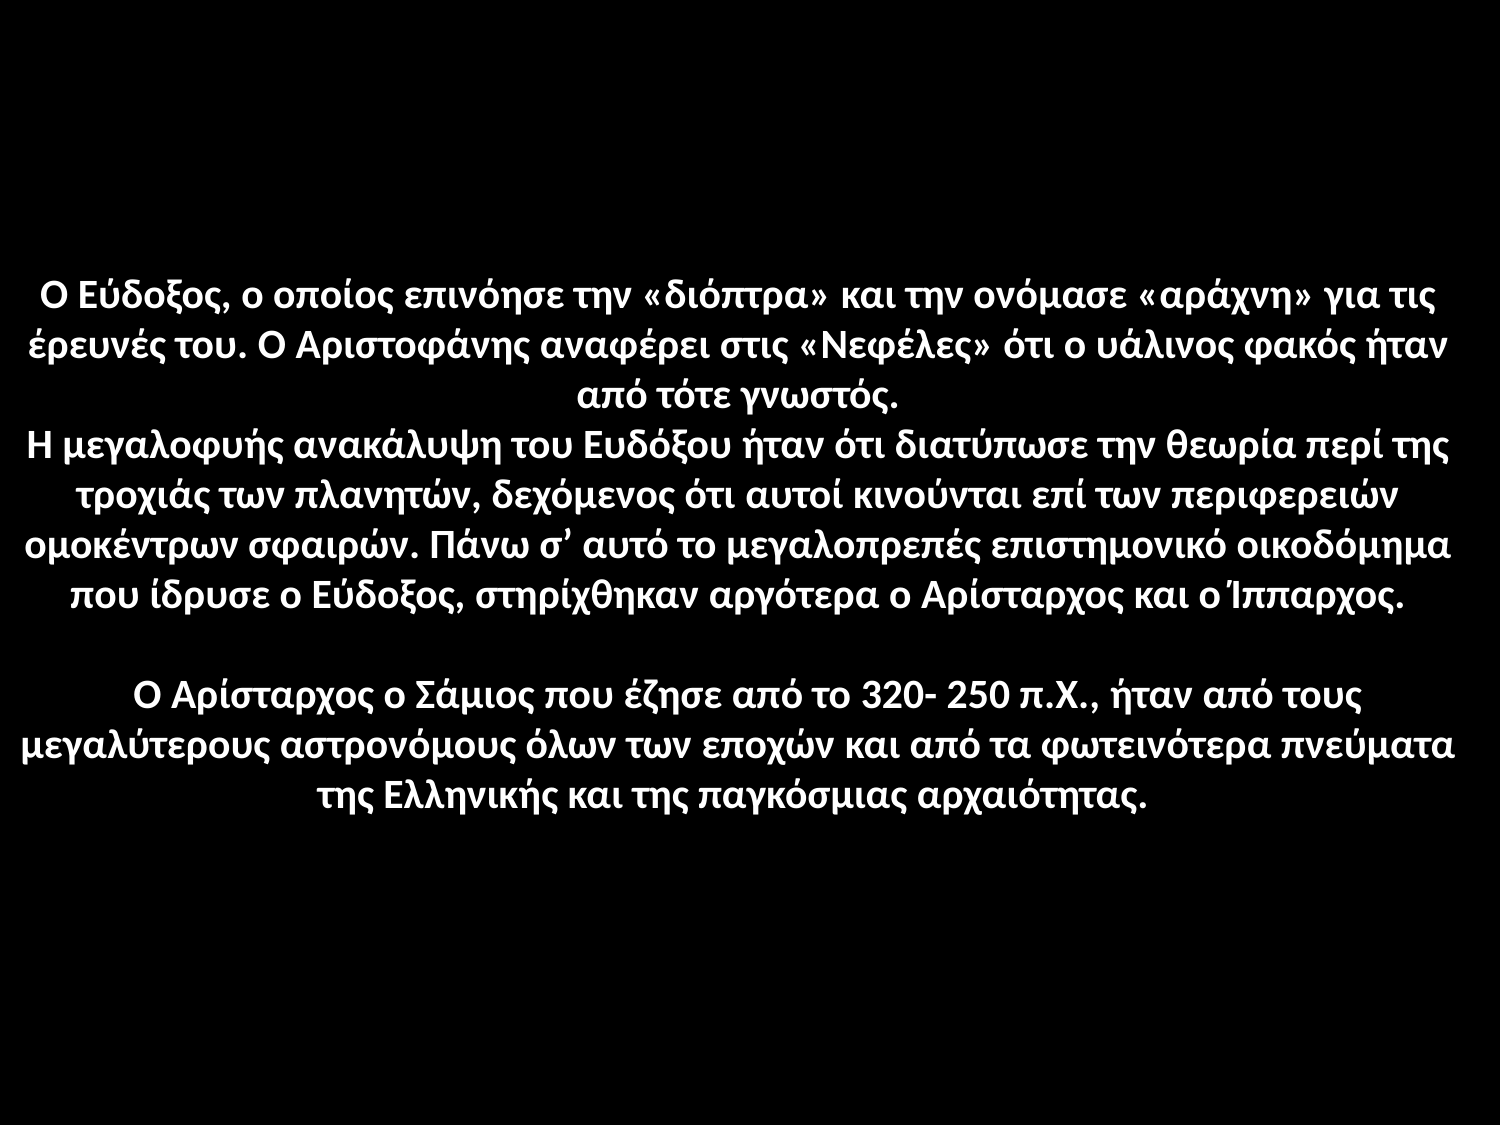

Ο Εύδοξος, ο οποίος επινόησε την «διόπτρα» και την ονόμασε «αράχνη» για τις έρευνές του. Ο Αριστοφάνης αναφέρει στις «Νεφέλες» ότι ο υάλινος φακός ήταν από τότε γνωστός.
Η μεγαλοφυής ανακάλυψη του Ευδόξου ήταν ότι διατύπωσε την θεωρία περί της τροχιάς των πλανητών, δεχόμενος ότι αυτοί κινούνται επί των περιφερειών ομοκέντρων σφαιρών. Πάνω σ’ αυτό το μεγαλοπρεπές επιστημονικό οικοδόμημα που ίδρυσε ο Εύδοξος, στηρίχθηκαν αργότερα ο Αρίσταρχος και ο Ίππαρχος.
 Ο Αρίσταρχος ο Σάμιος που έζησε από το 320- 250 π.Χ., ήταν από τους μεγαλύτερους αστρονόμους όλων των εποχών και από τα φωτεινότερα πνεύματα της Ελληνικής και της παγκόσμιας αρχαιότητας.